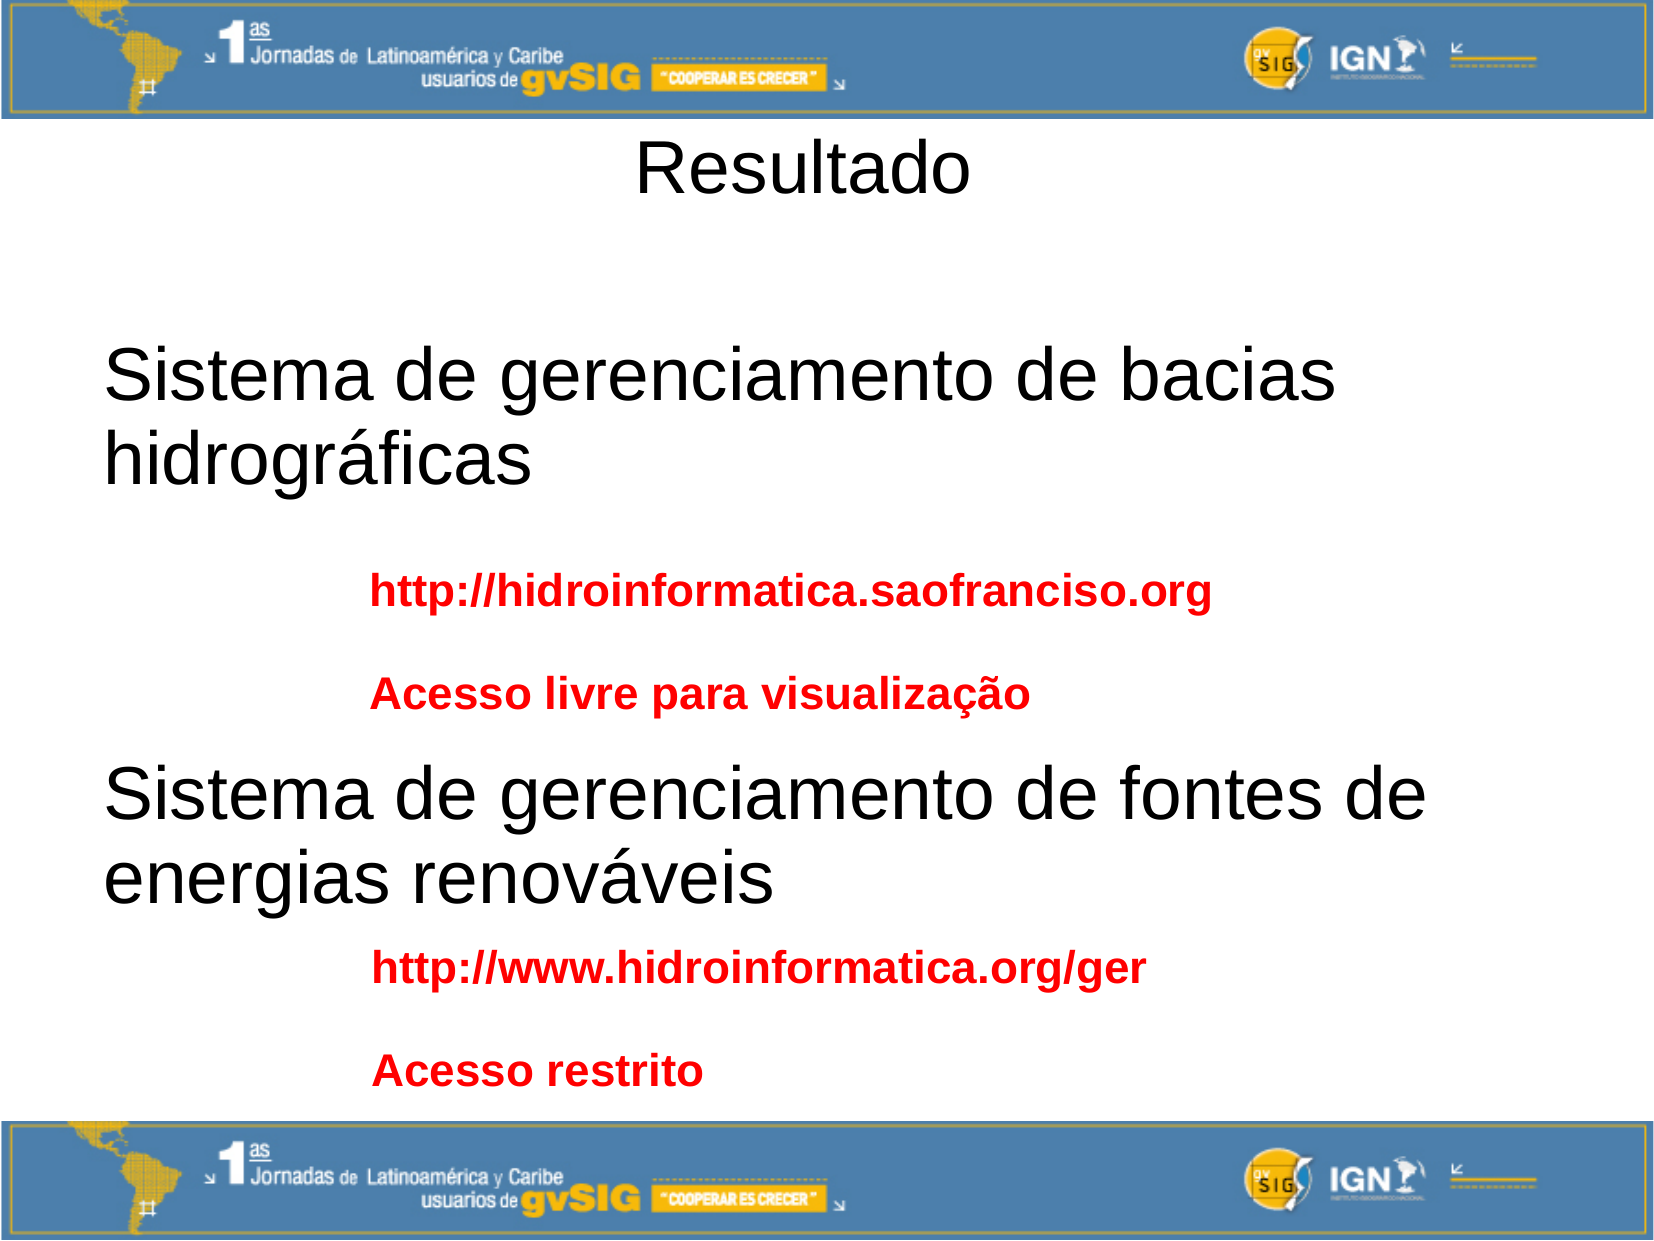

Resultado
Sistema de gerenciamento de bacias hidrográficas
Sistema de gerenciamento de fontes de energias renováveis
http://hidroinformatica.saofranciso.org
Acesso livre para visualização
http://www.hidroinformatica.org/ger
Acesso restrito